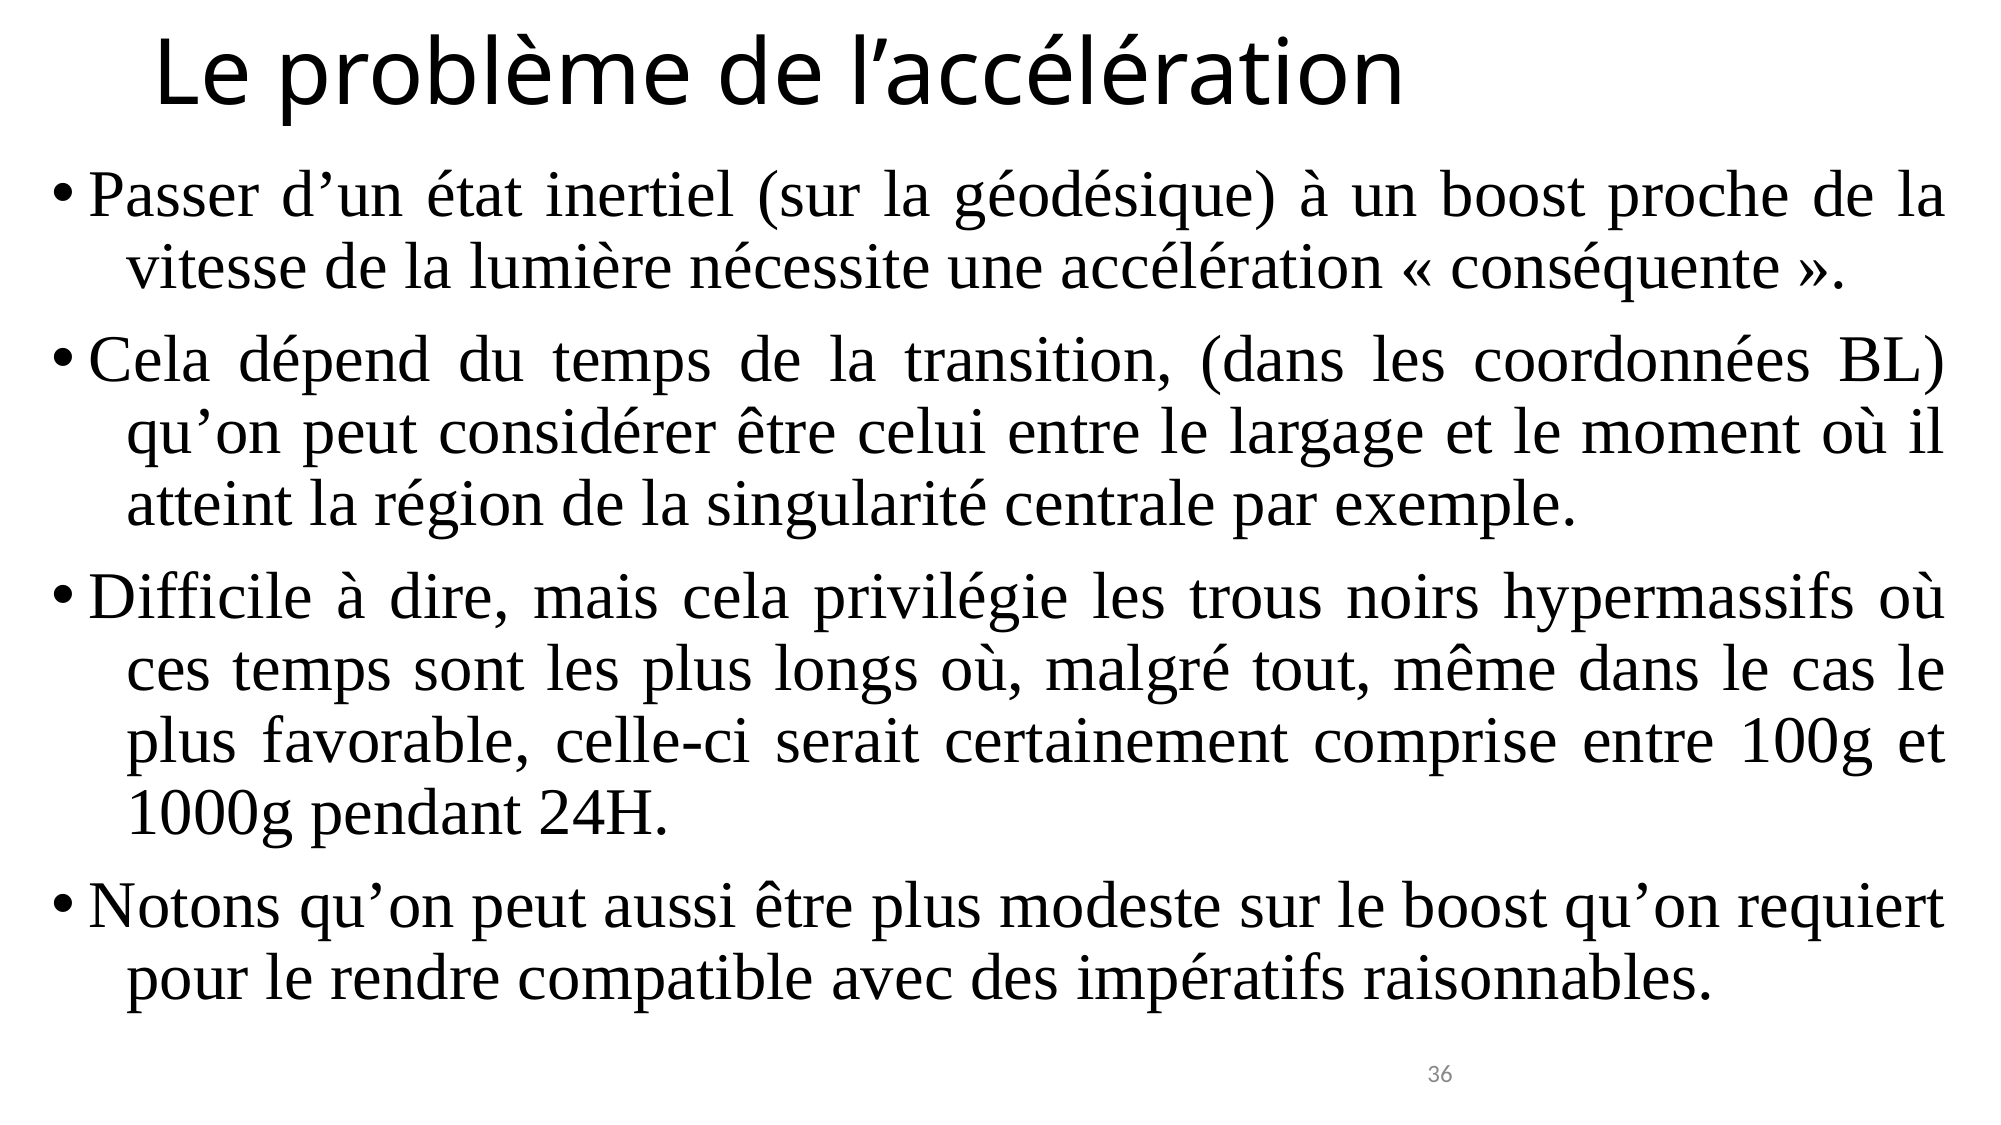

# Le problème de l’accélération
Passer d’un état inertiel (sur la géodésique) à un boost proche de la vitesse de la lumière nécessite une accélération « conséquente ».
Cela dépend du temps de la transition, (dans les coordonnées BL) qu’on peut considérer être celui entre le largage et le moment où il atteint la région de la singularité centrale par exemple.
Difficile à dire, mais cela privilégie les trous noirs hypermassifs où ces temps sont les plus longs où, malgré tout, même dans le cas le plus favorable, celle-ci serait certainement comprise entre 100g et 1000g pendant 24H.
Notons qu’on peut aussi être plus modeste sur le boost qu’on requiert pour le rendre compatible avec des impératifs raisonnables.